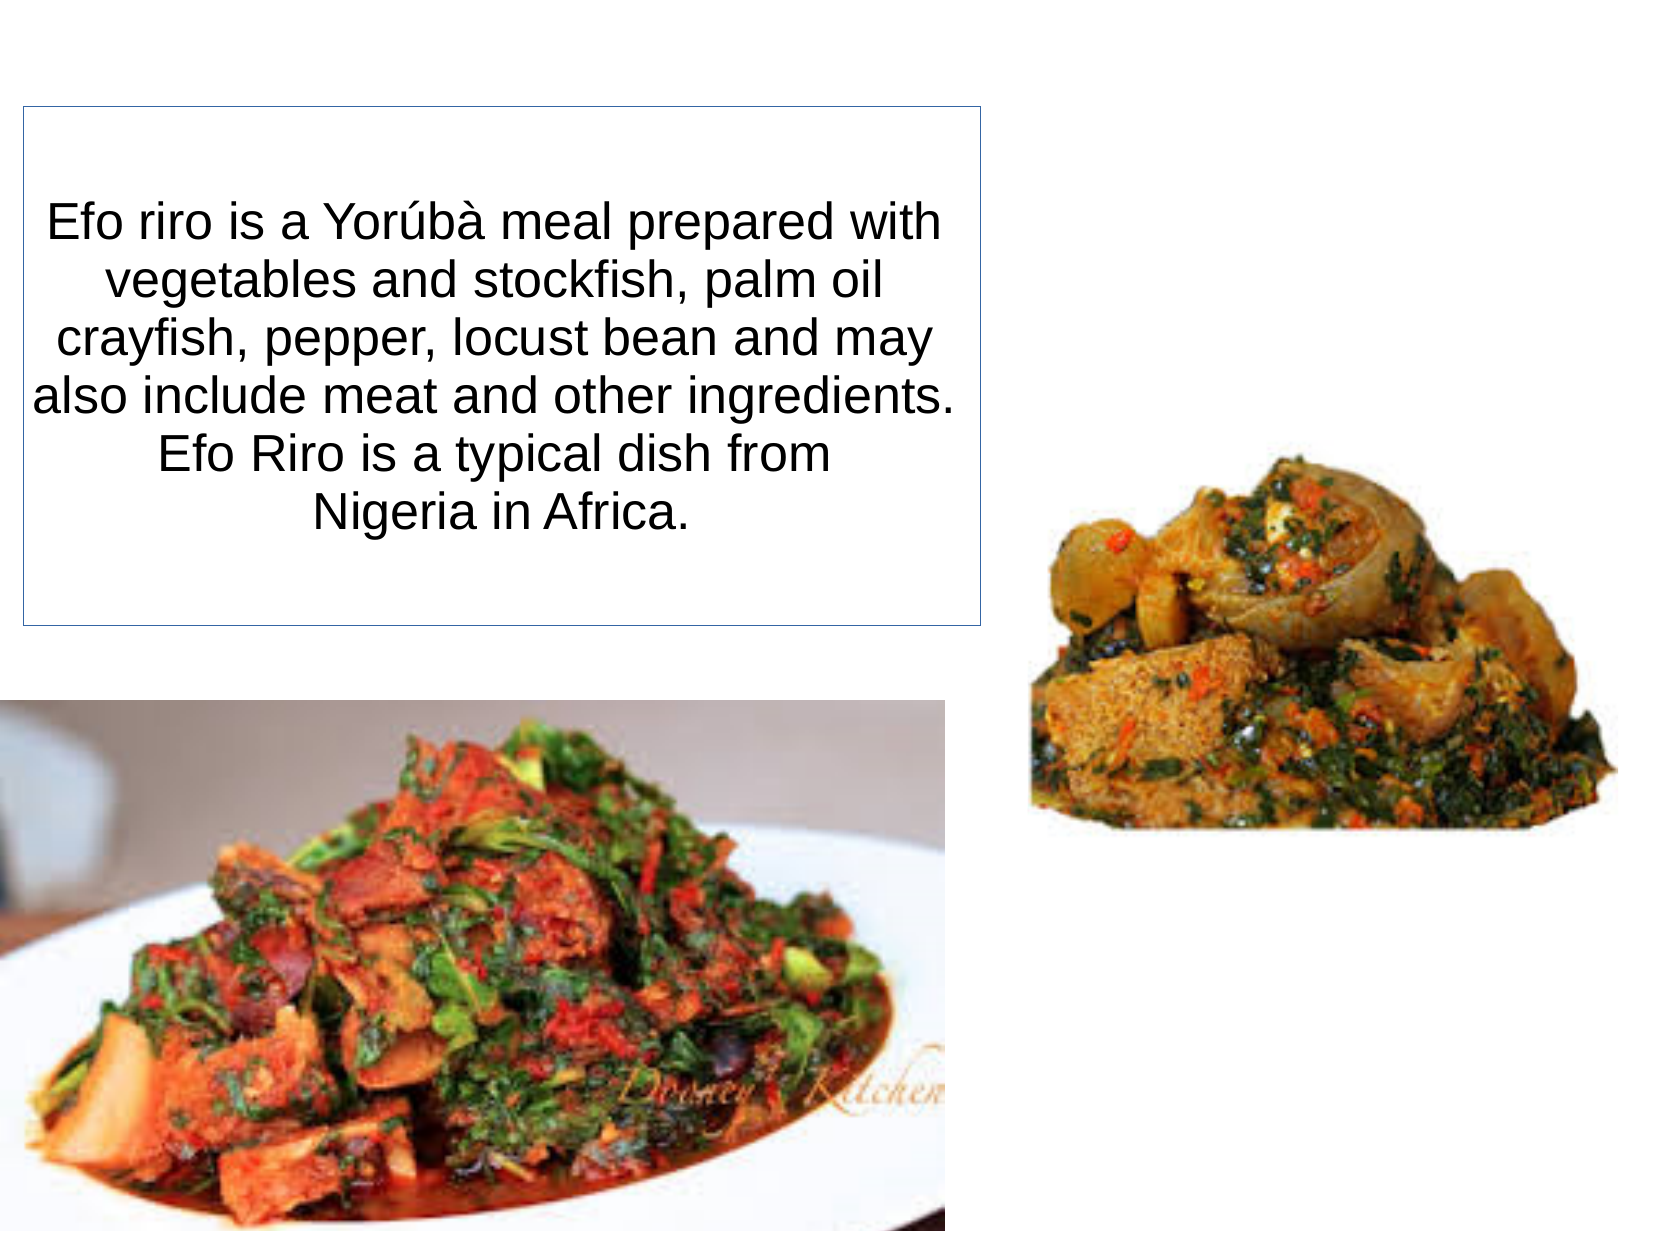

Efo riro is a Yorúbà meal prepared with
vegetables and stockfish, palm oil
crayfish, pepper, locust bean and may
also include meat and other ingredients.
Efo Riro is a typical dish from
Nigeria in Africa.